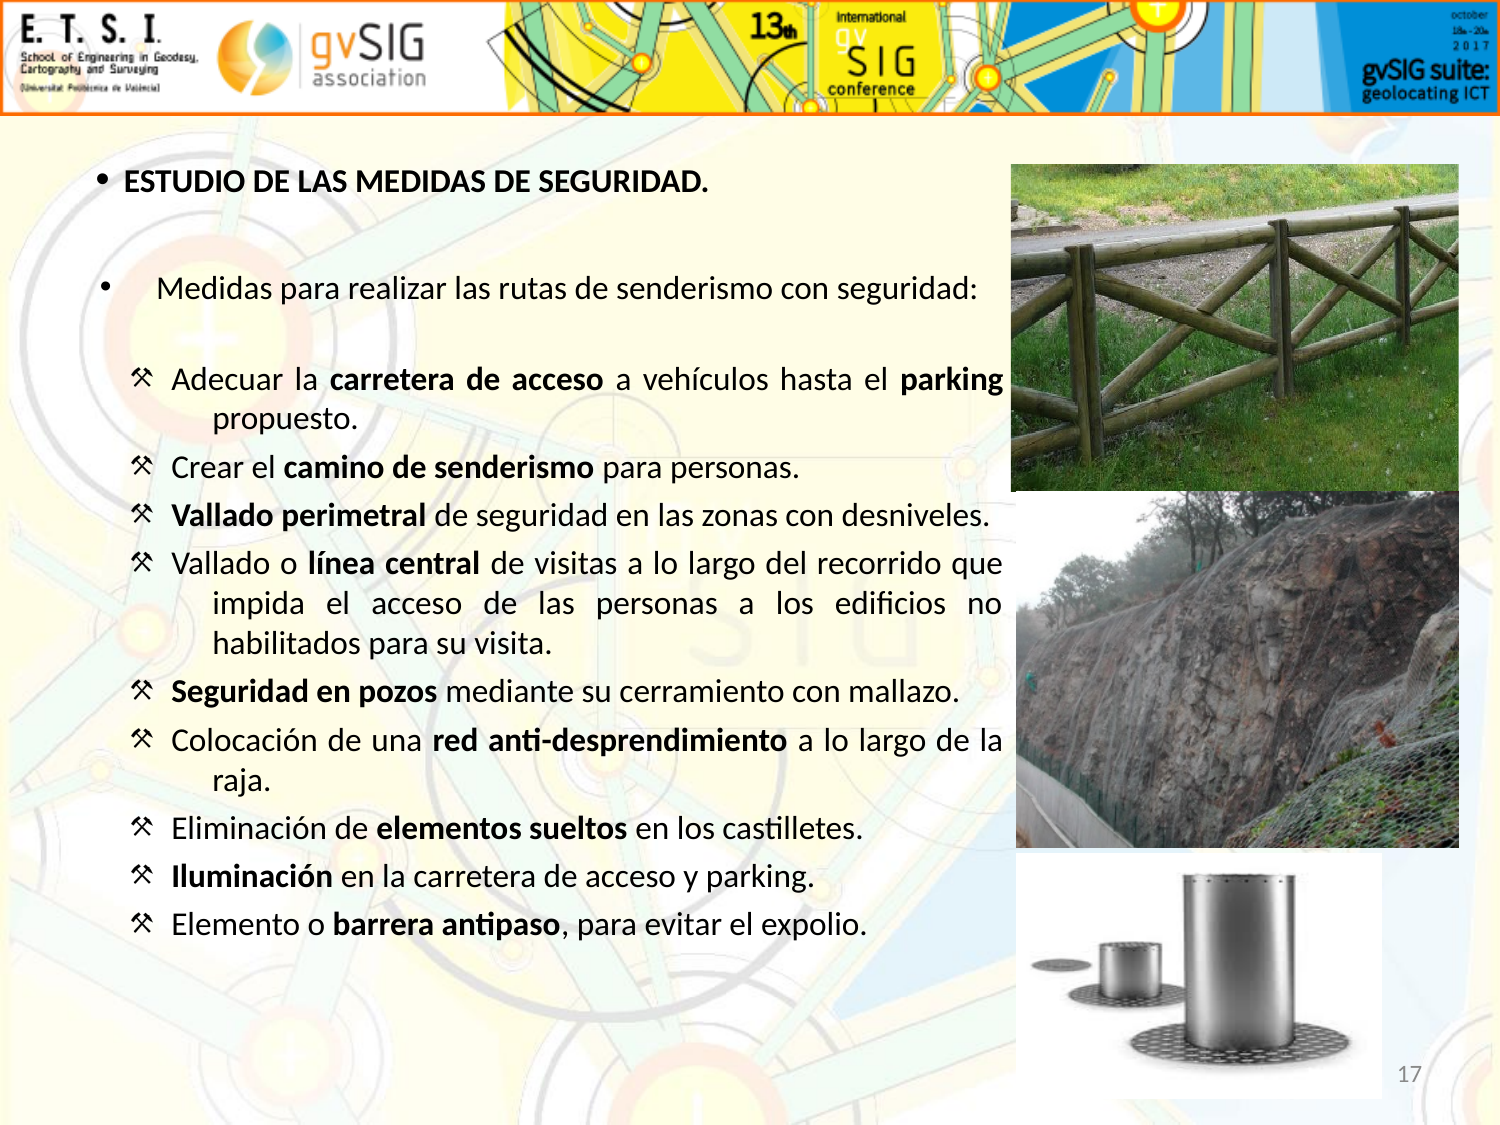

ESTUDIO DE LAS MEDIDAS DE SEGURIDAD.
Medidas para realizar las rutas de senderismo con seguridad:
Adecuar la carretera de acceso a vehículos hasta el parking propuesto.
Crear el camino de senderismo para personas.
Vallado perimetral de seguridad en las zonas con desniveles.
Vallado o línea central de visitas a lo largo del recorrido que impida el acceso de las personas a los edificios no habilitados para su visita.
Seguridad en pozos mediante su cerramiento con mallazo.
Colocación de una red anti-desprendimiento a lo largo de la raja.
Eliminación de elementos sueltos en los castilletes.
Iluminación en la carretera de acceso y parking.
Elemento o barrera antipaso, para evitar el expolio.